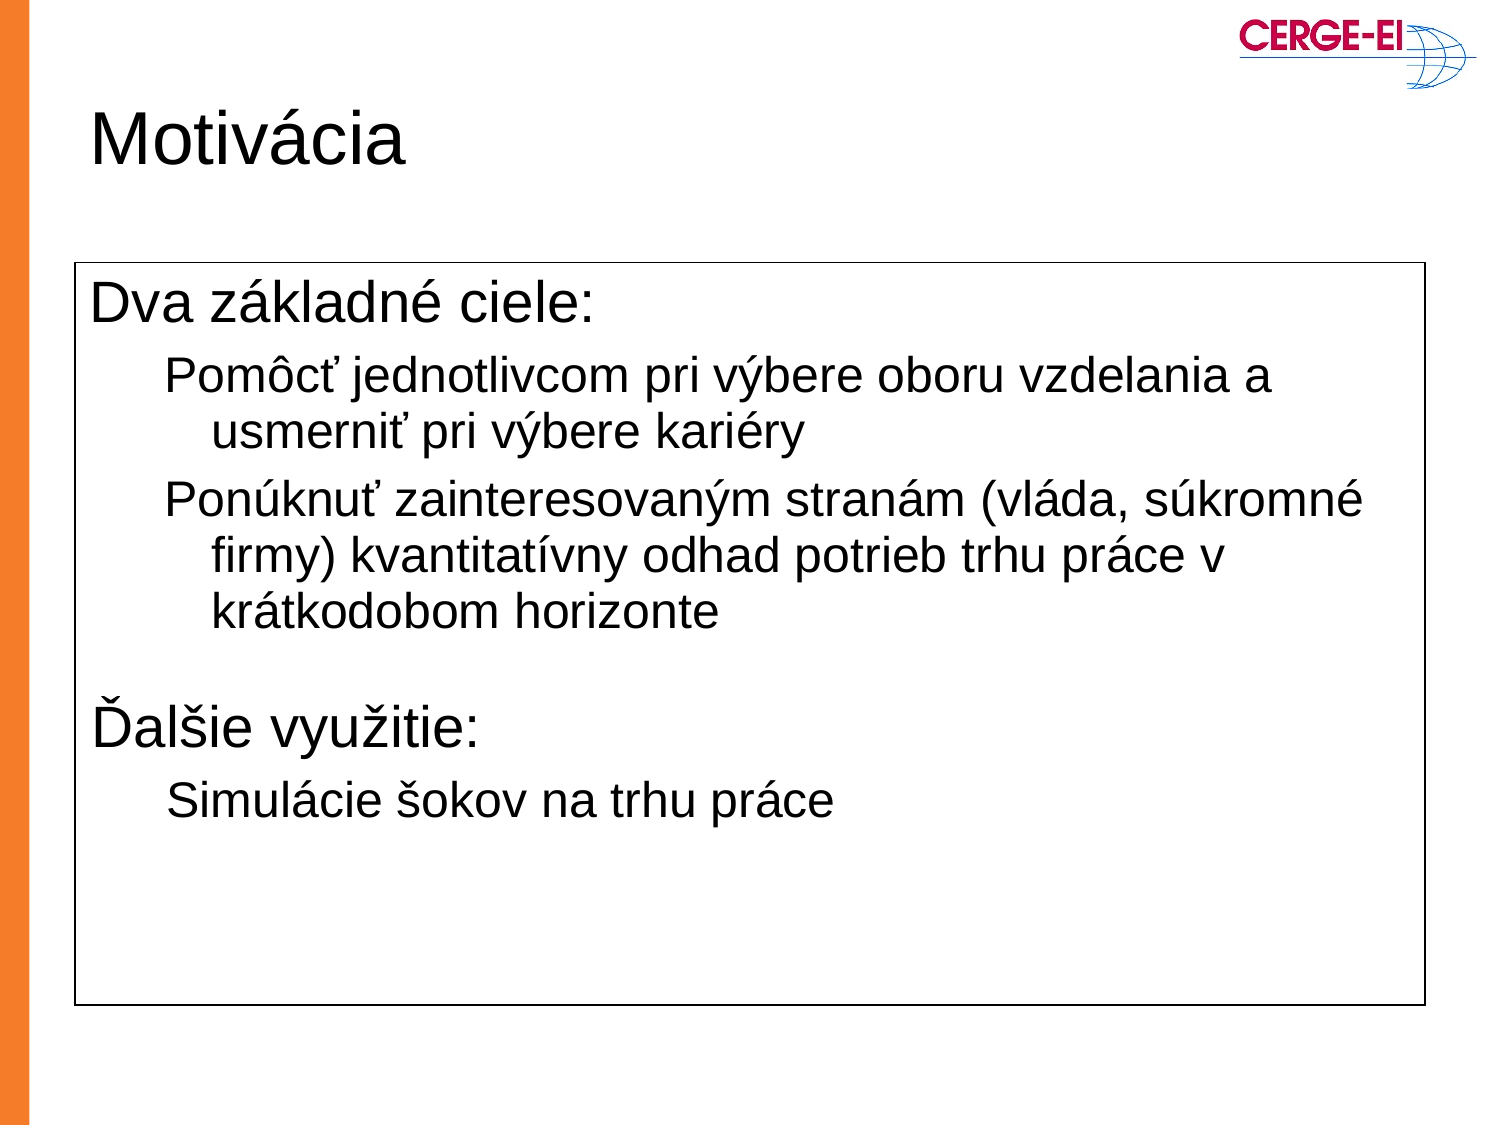

# Motivácia
Dva základné ciele:
Pomôcť jednotlivcom pri výbere oboru vzdelania a usmerniť pri výbere kariéry
Ponúknuť zainteresovaným stranám (vláda, súkromné firmy) kvantitatívny odhad potrieb trhu práce v krátkodobom horizonte
Ďalšie využitie:
Simulácie šokov na trhu práce